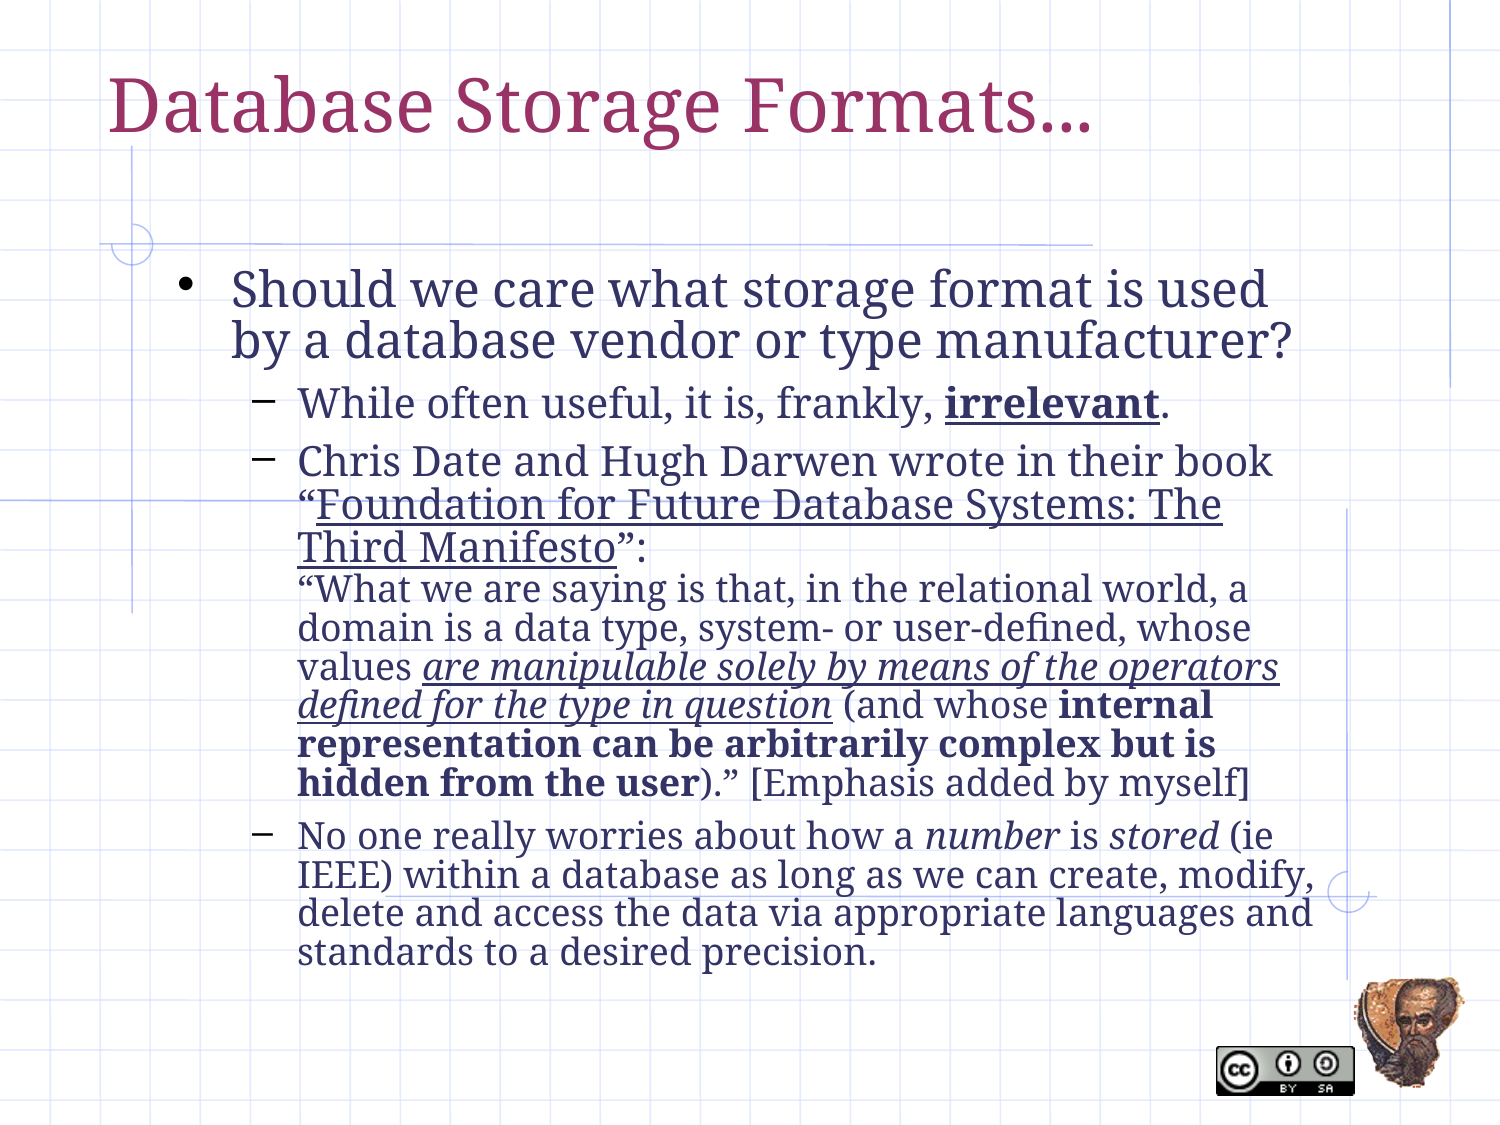

# Database Storage Formats...
Should we care what storage format is used by a database vendor or type manufacturer?
While often useful, it is, frankly, irrelevant.
Chris Date and Hugh Darwen wrote in their book “Foundation for Future Database Systems: The Third Manifesto”:
“What we are saying is that, in the relational world, a domain is a data type, system- or user-defined, whose values are manipulable solely by means of the operators defined for the type in question (and whose internal representation can be arbitrarily complex but is hidden from the user).” [Emphasis added by myself]
No one really worries about how a number is stored (ie IEEE) within a database as long as we can create, modify, delete and access the data via appropriate languages and standards to a desired precision.